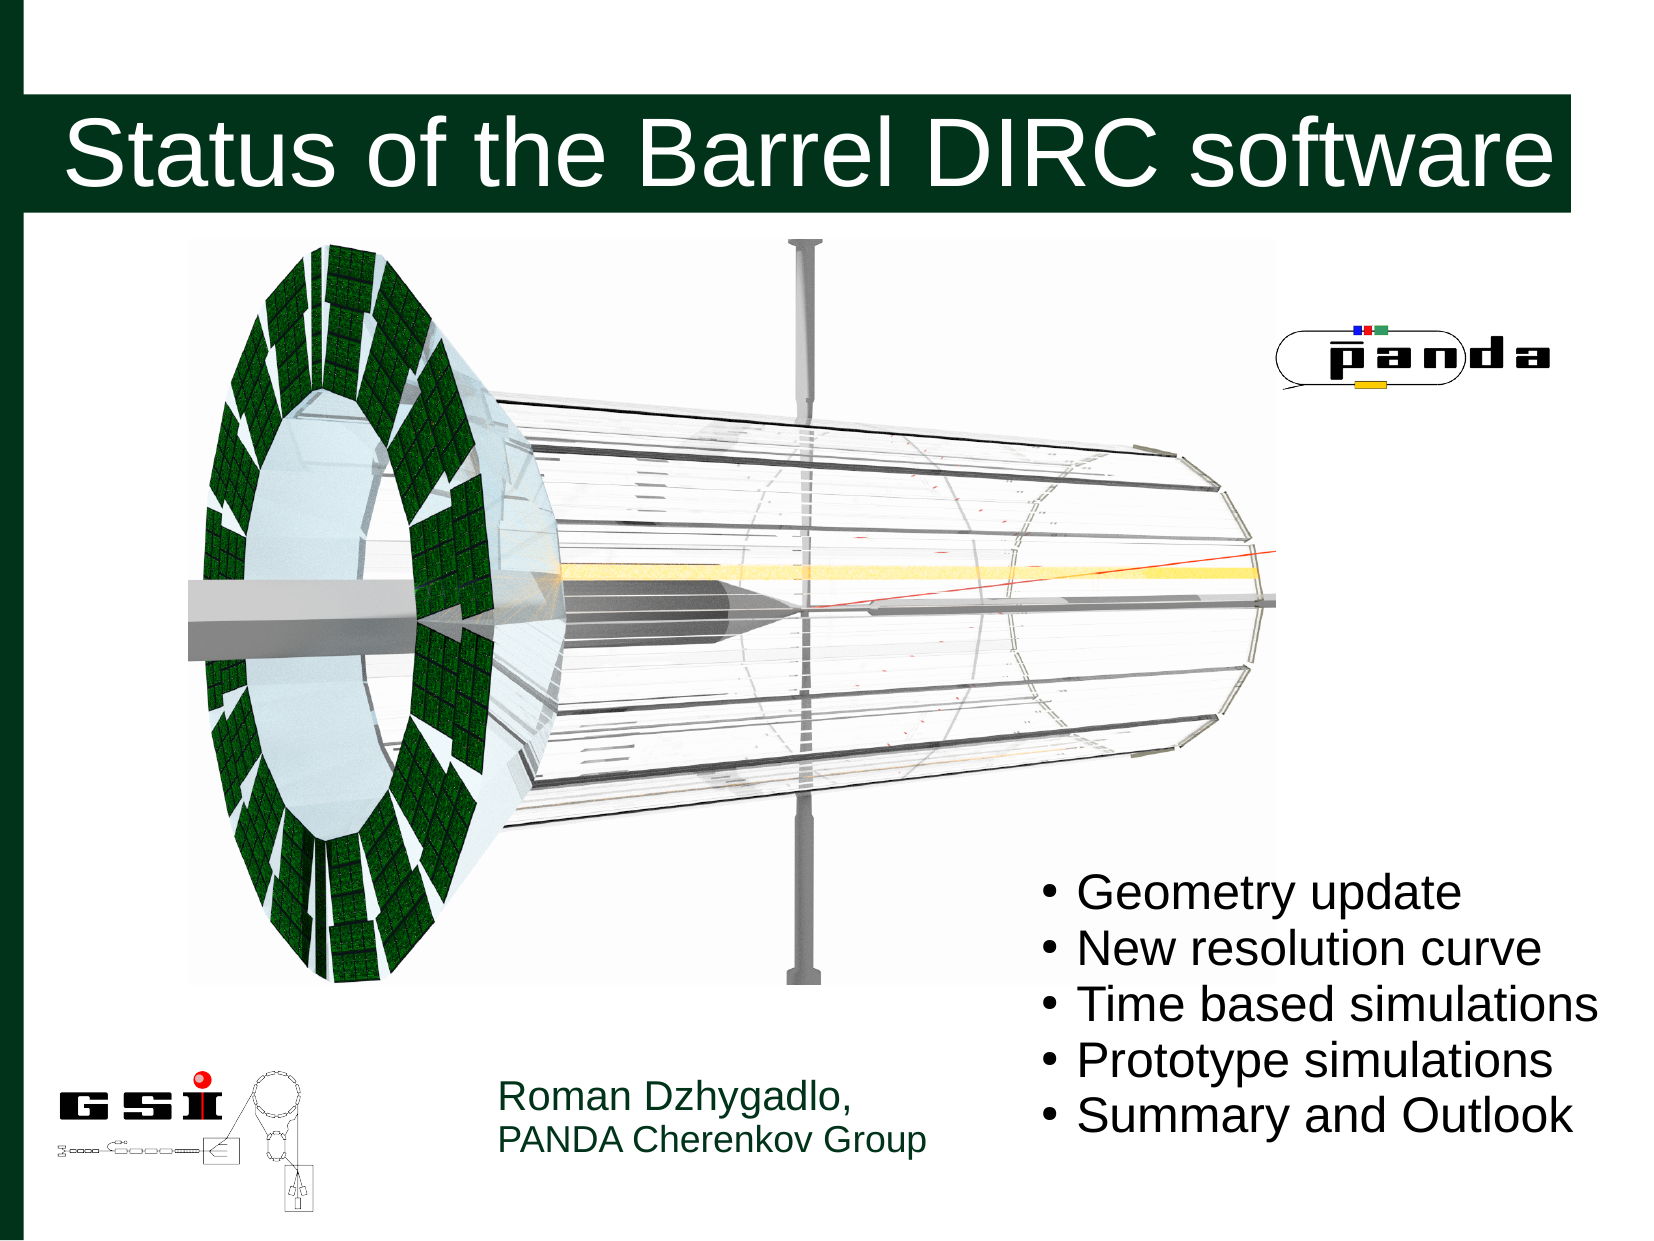

# Status of the Barrel DIRC software
Geometry update
New resolution curve
Time based simulations
Prototype simulations
Summary and Outlook
Roman Dzhygadlo,
PANDA Cherenkov Group